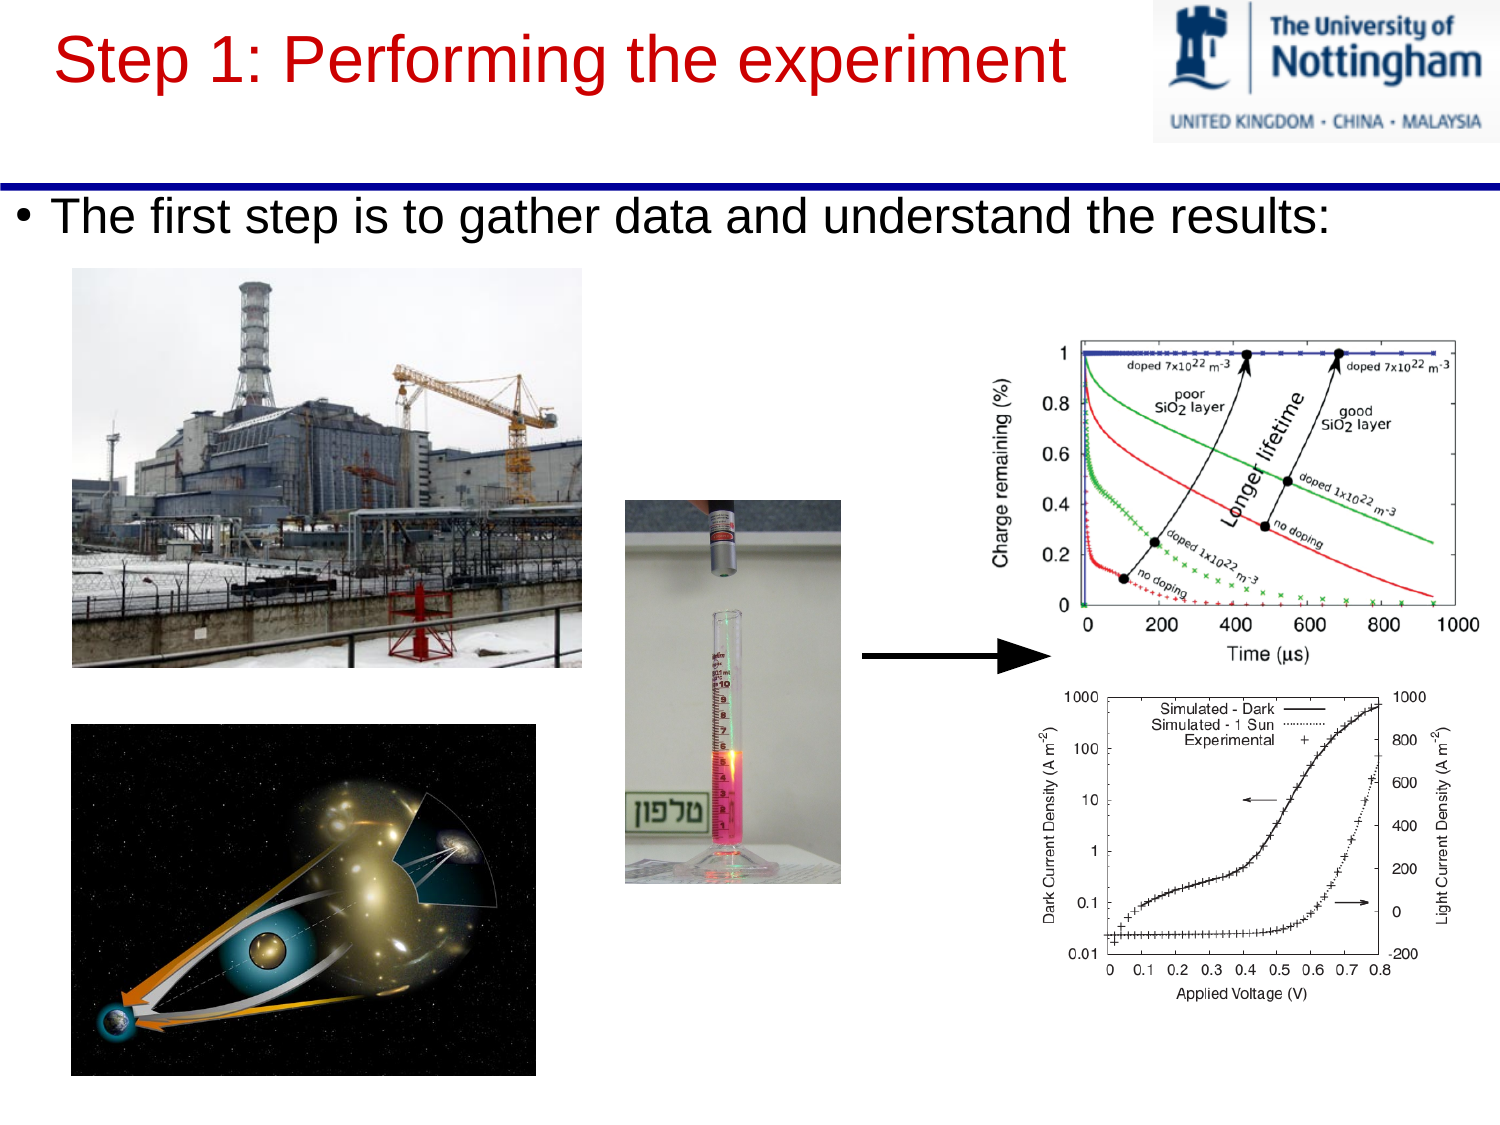

Step 1: Performing the experiment
The first step is to gather data and understand the results: